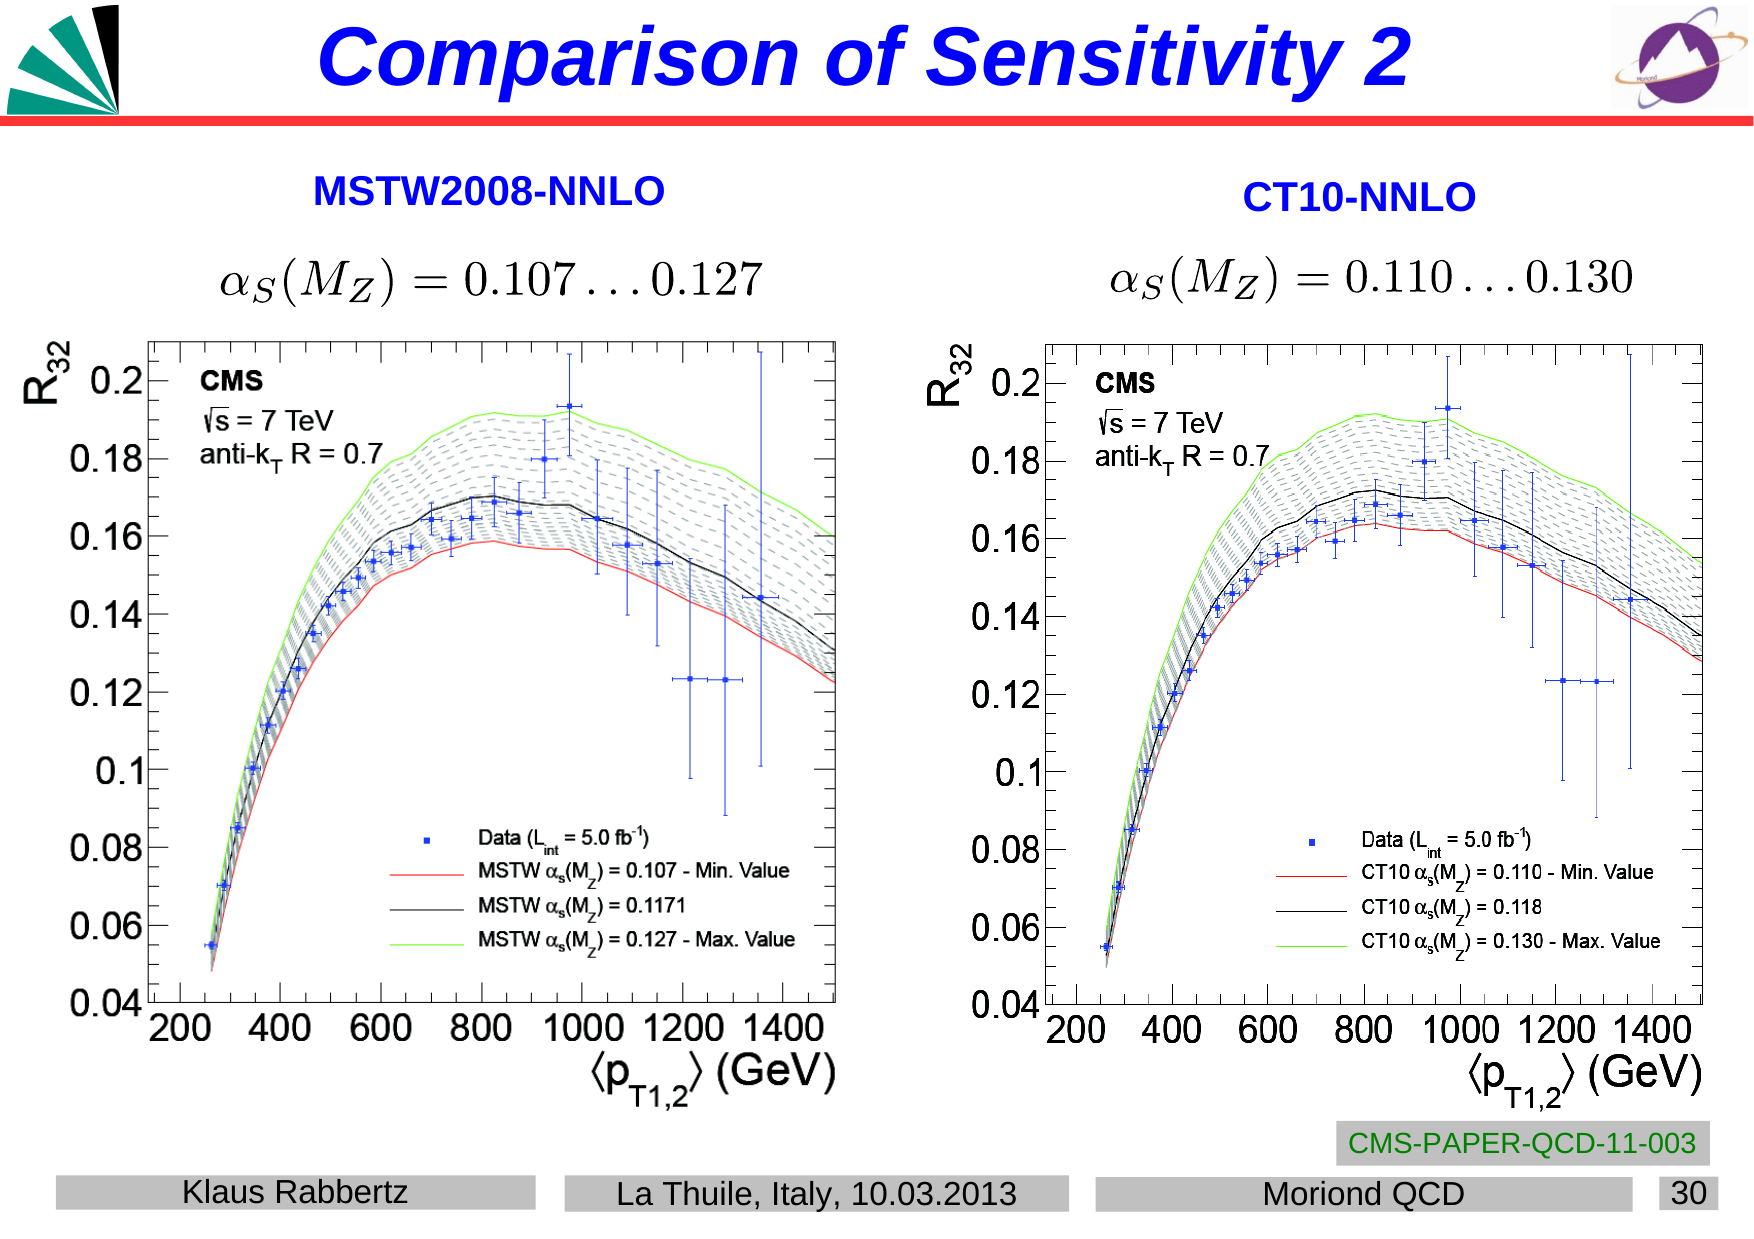

# Comparison of Sensitivity 2
MSTW2008-NNLO
CT10-NNLO
CMS-PAPER-QCD-11-003